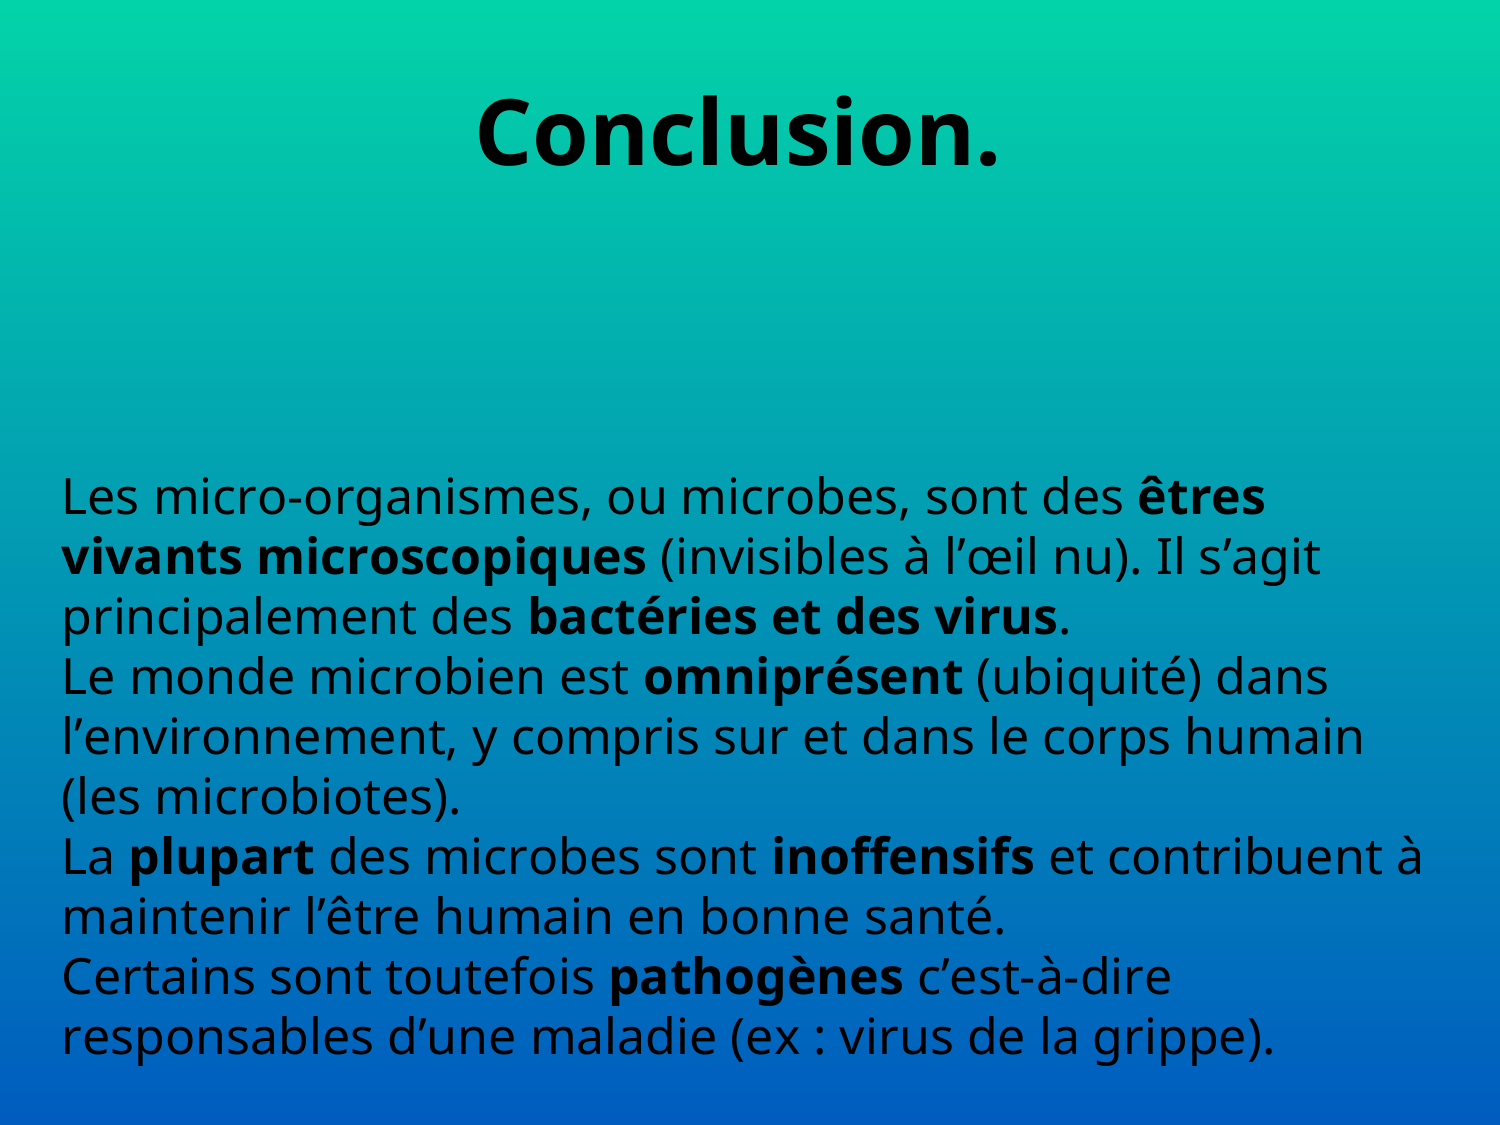

# Conclusion.
Les micro-organismes, ou microbes, sont des êtres vivants microscopiques (invisibles à l’œil nu). Il s’agit principalement des bactéries et des virus.
Le monde microbien est omniprésent (ubiquité) dans l’environnement, y compris sur et dans le corps humain (les microbiotes).
La plupart des microbes sont inoffensifs et contribuent à maintenir l’être humain en bonne santé.
Certains sont toutefois pathogènes c’est-à-dire responsables d’une maladie (ex : virus de la grippe).